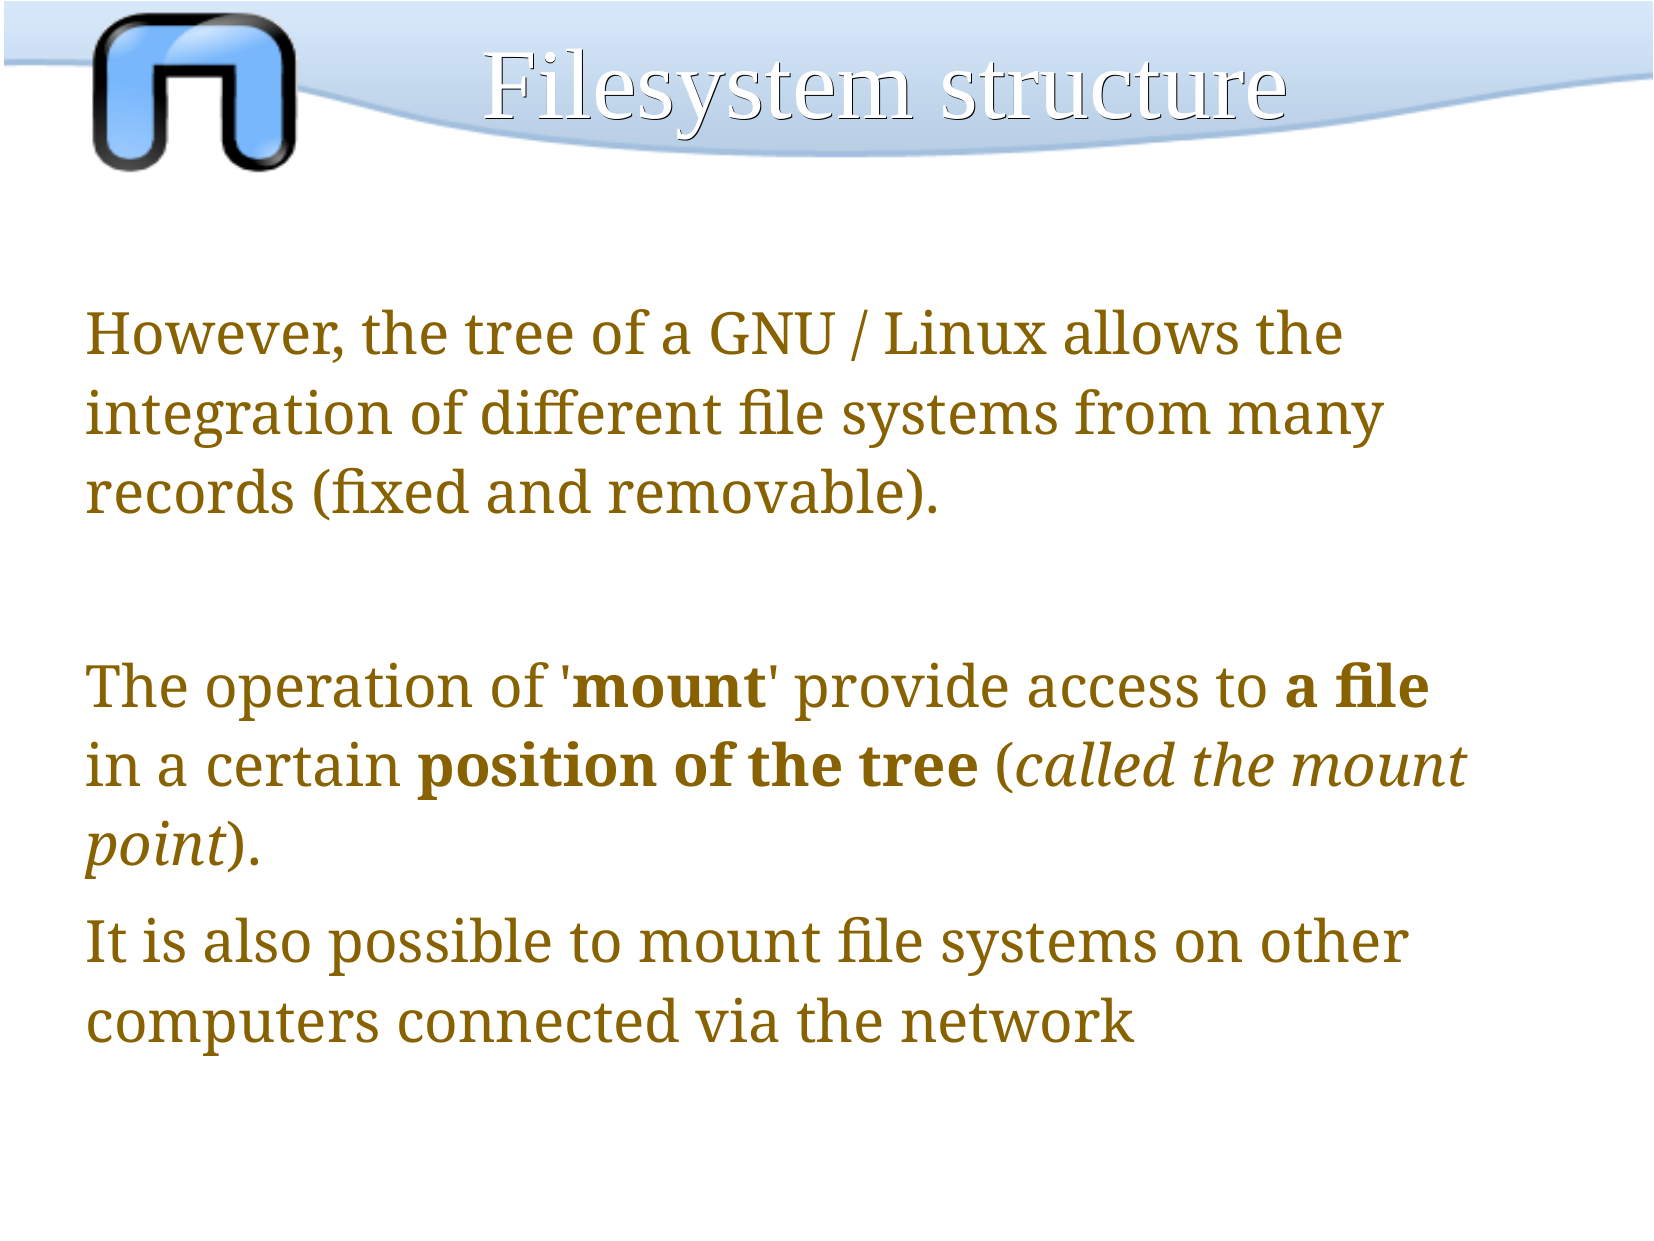

Filesystem structure
# However, the tree of a GNU / Linux allows the integration of different file systems from many records (fixed and removable).
The operation of 'mount' provide access to a file in a certain position of the tree (called the mount point).
It is also possible to mount file systems on other computers connected via the network